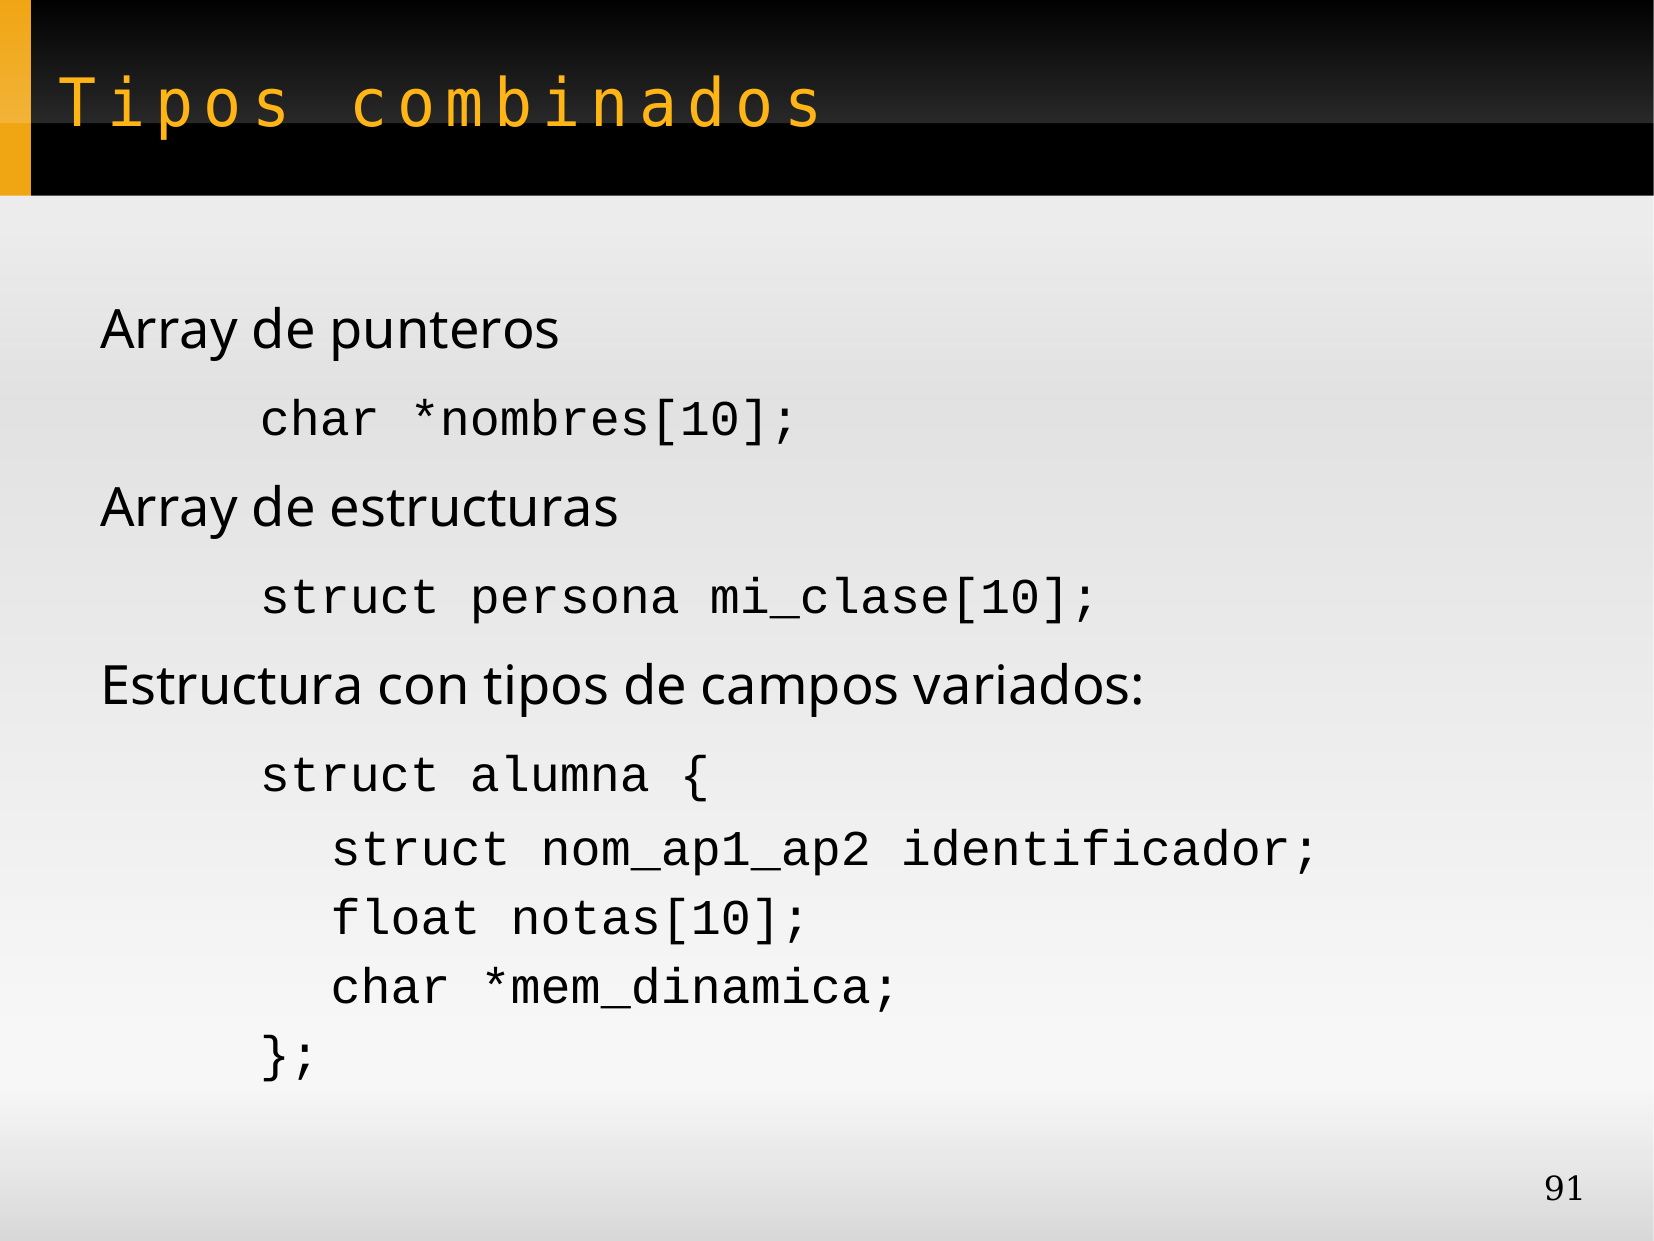

# Tipos combinados
Array de punteros
char *nombres[10];
Array de estructuras
struct persona mi_clase[10];
Estructura con tipos de campos variados:
struct alumna {
struct nom_ap1_ap2 identificador;
float notas[10];
char *mem_dinamica;
};
91